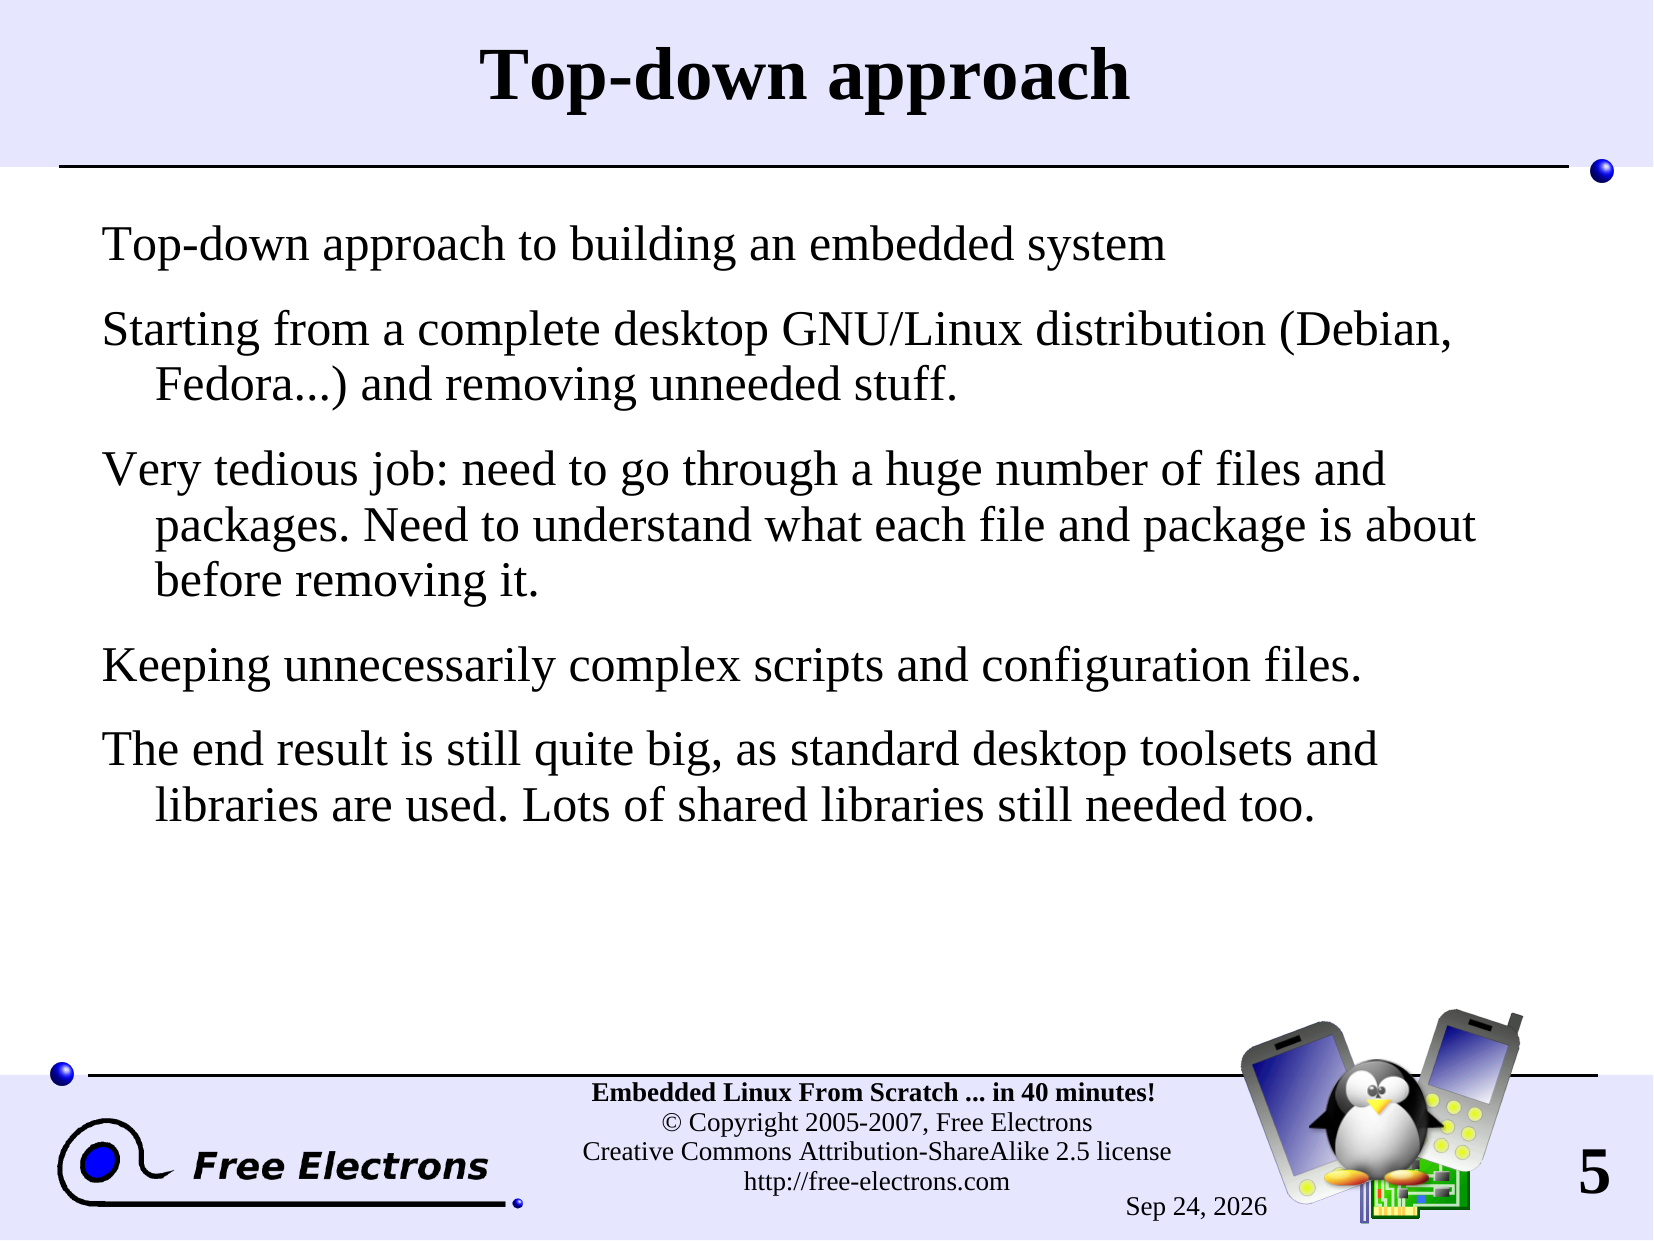

# Top-down approach
Top-down approach to building an embedded system
Starting from a complete desktop GNU/Linux distribution (Debian, Fedora...) and removing unneeded stuff.
Very tedious job: need to go through a huge number of files and packages. Need to understand what each file and package is about before removing it.
Keeping unnecessarily complex scripts and configuration files.
The end result is still quite big, as standard desktop toolsets and libraries are used. Lots of shared libraries still needed too.